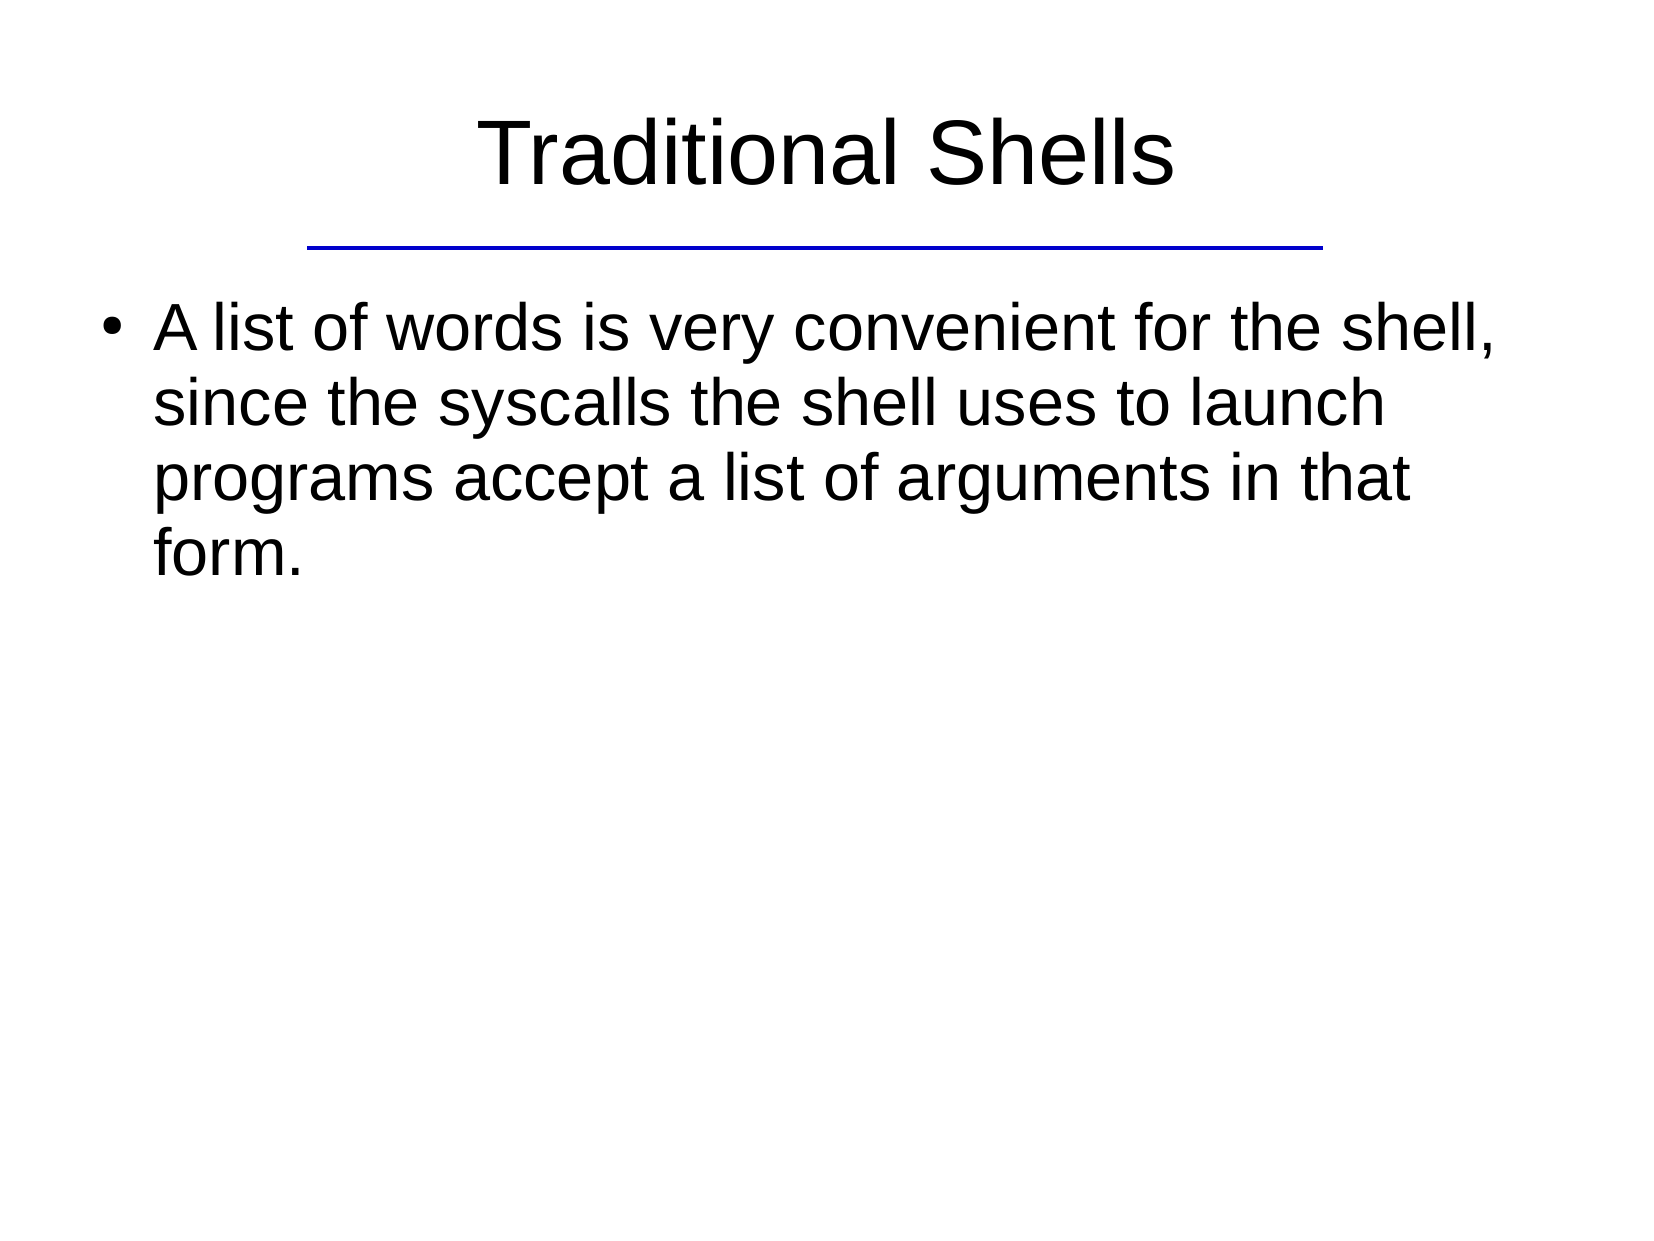

# Traditional Shells
A list of words is very convenient for the shell, since the syscalls the shell uses to launch programs accept a list of arguments in that form.